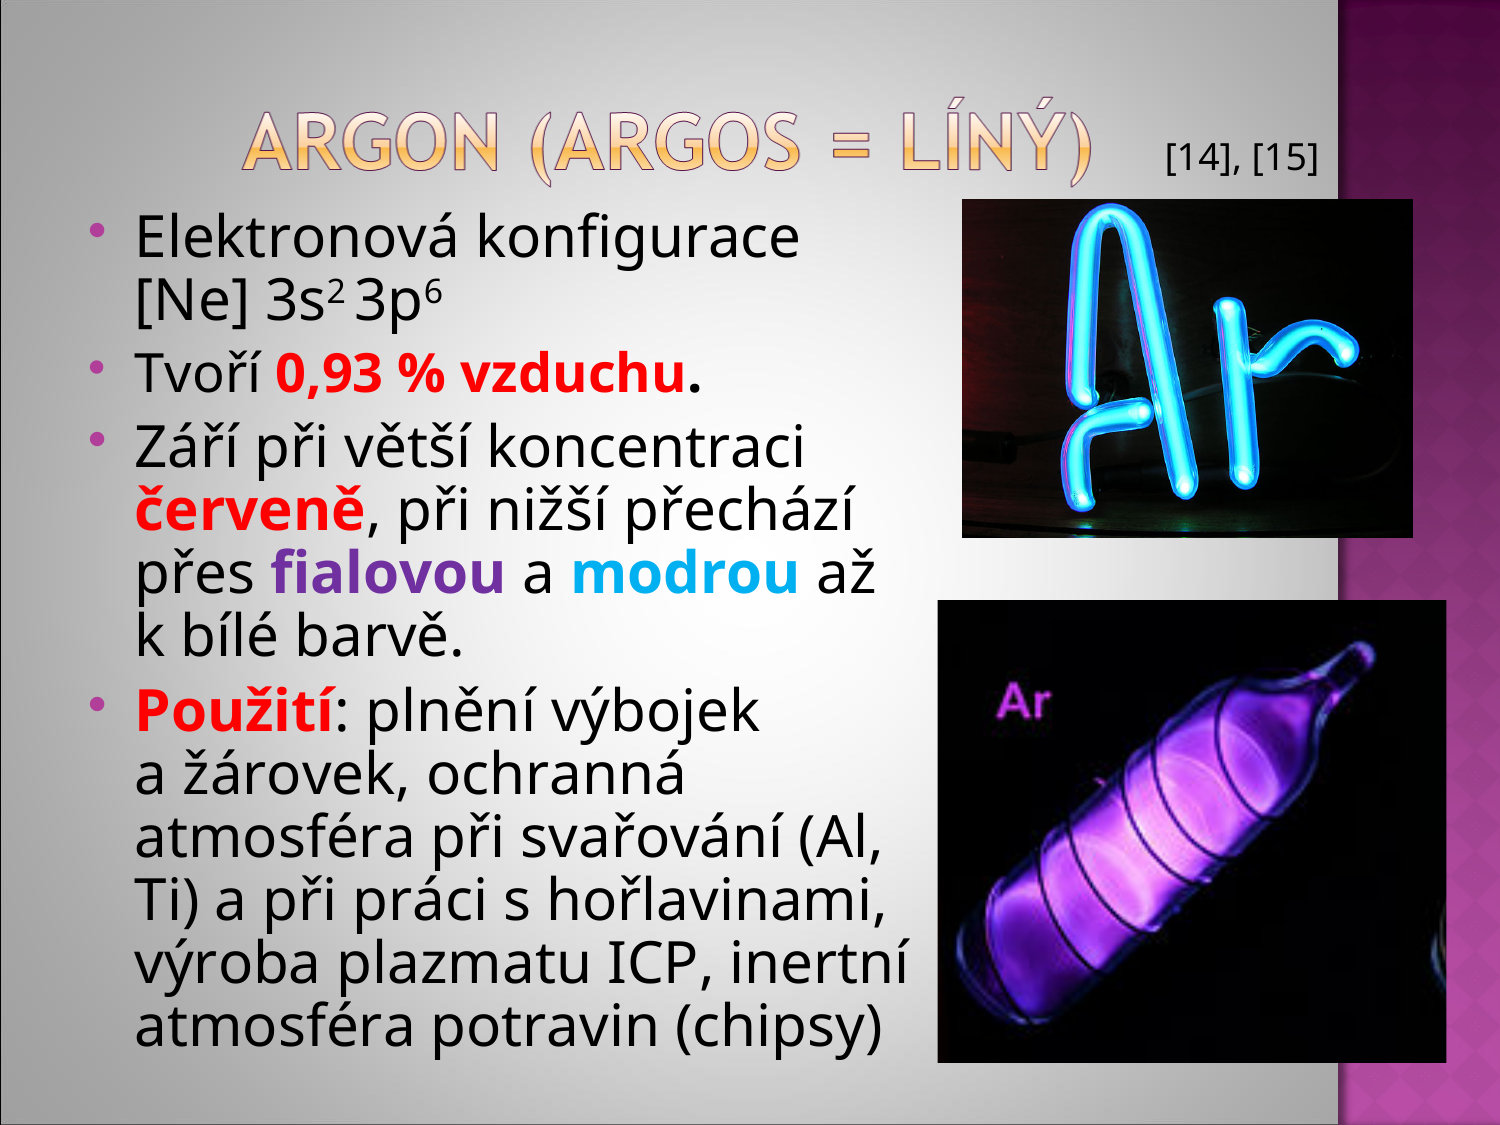

[14], [15]
# Elektronová konfigurace [Ne] 3s2 3p6
Tvoří 0,93 % vzduchu.
Září při větší koncentraci červeně, při nižší přechází přes fialovou a modrou až
k bílé barvě.
Použití: plnění výbojek
a žárovek, ochranná atmosféra při svařování (Al, Ti) a při práci s hořlavinami, výroba plazmatu ICP, inertní atmosféra potravin (chipsy)